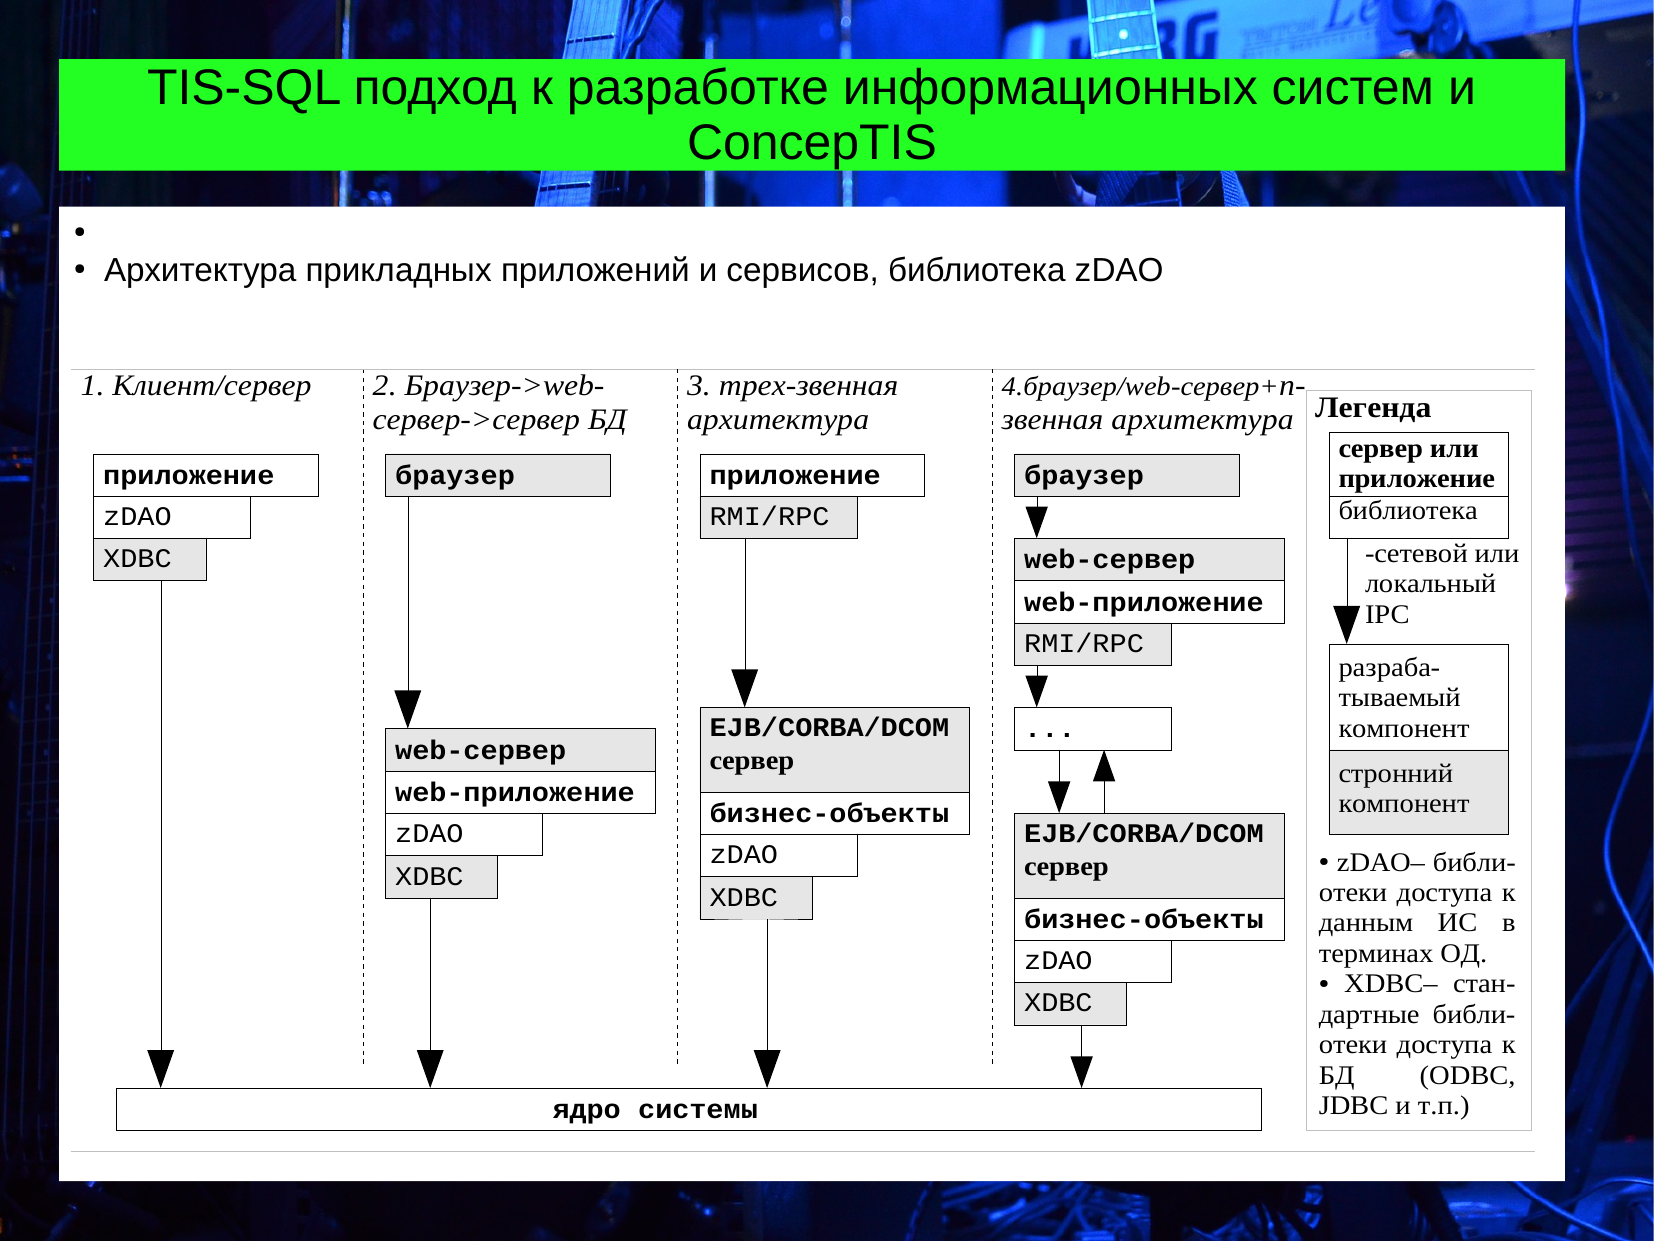

# TIS-SQL подход к разработке информационных систем и ConcepTIS
 Архитектура прикладных приложений и сервисов, библиотека zDAO